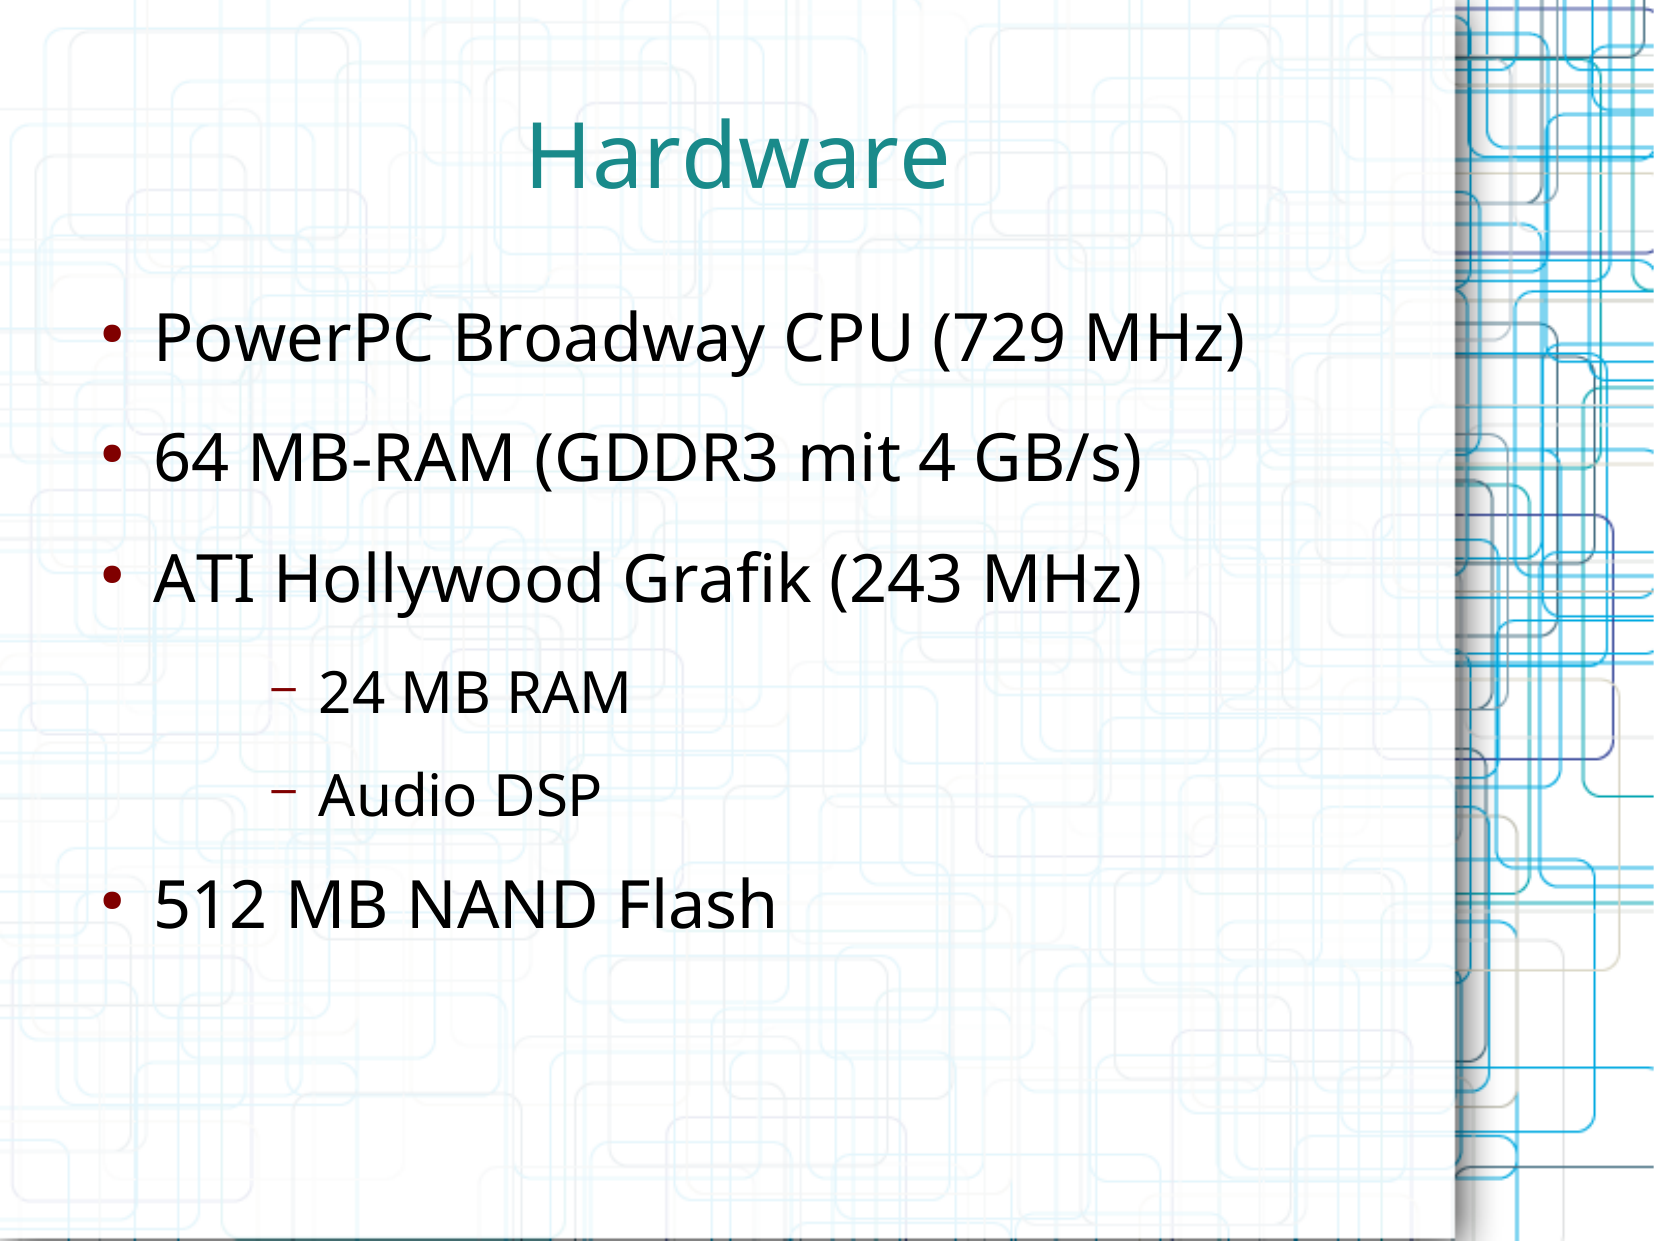

# Hardware
PowerPC Broadway CPU (729 MHz)
64 MB-RAM (GDDR3 mit 4 GB/s)
ATI Hollywood Grafik (243 MHz)
24 MB RAM
Audio DSP
512 MB NAND Flash